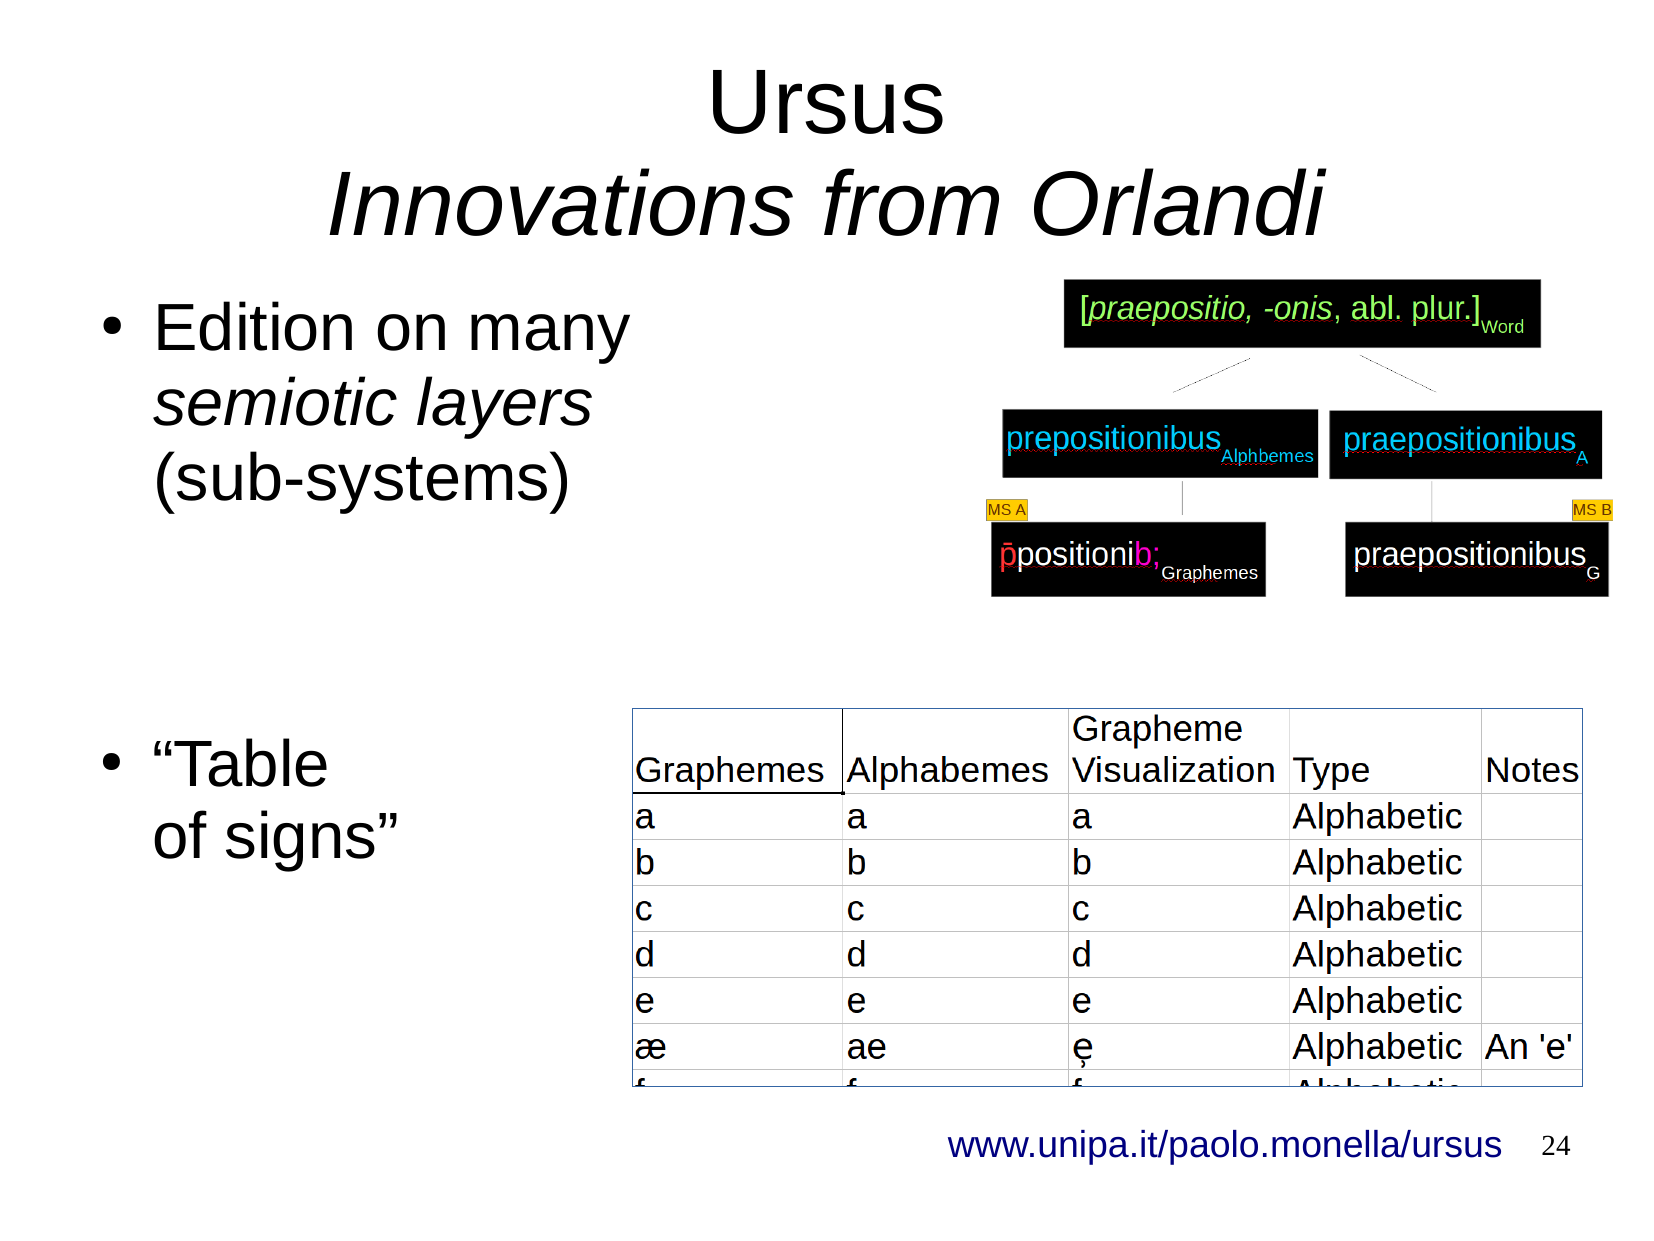

# Ursus Innovations from Orlandi
Edition on many semiotic layers
(sub-systems)
“Table
of signs”
www.unipa.it/paolo.monella/ursus
24